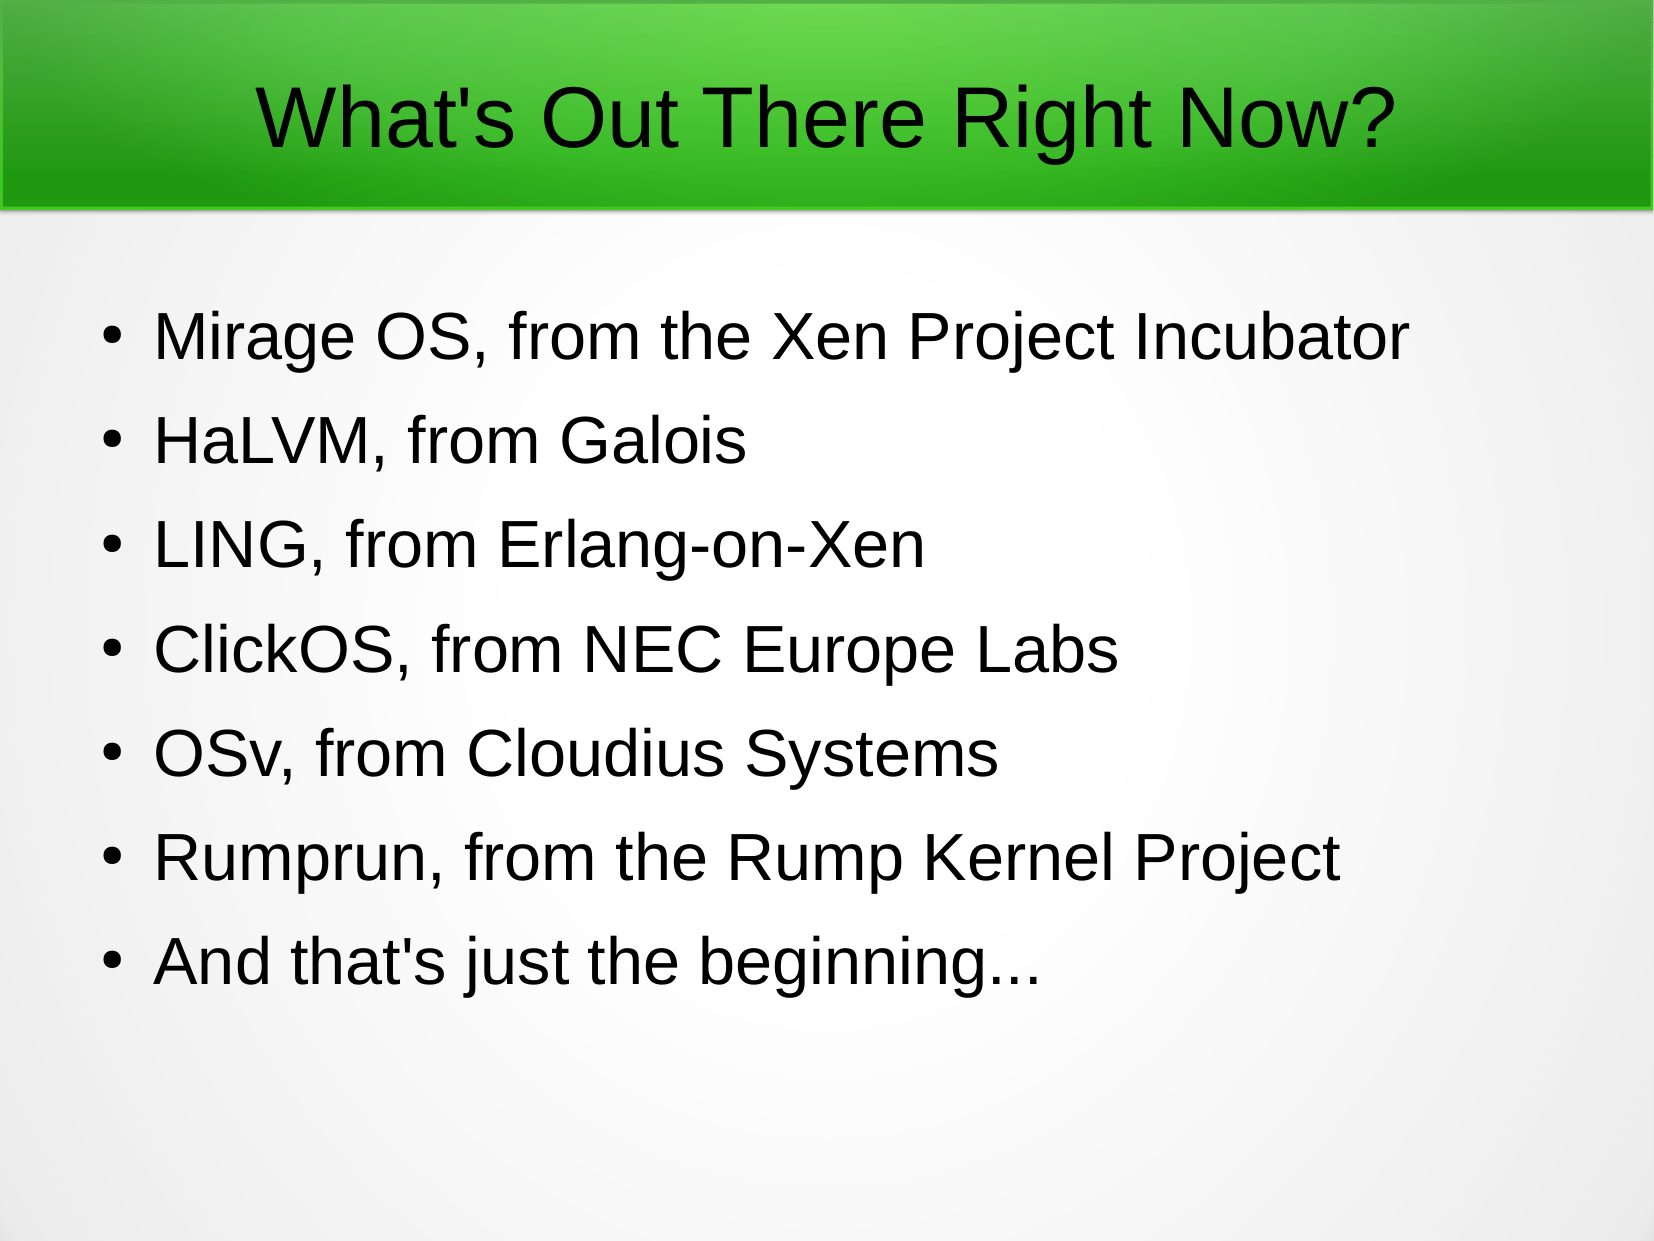

# What's Out There Right Now?
Mirage OS, from the Xen Project Incubator
HaLVM, from Galois
LING, from Erlang-on-Xen
ClickOS, from NEC Europe Labs
OSv, from Cloudius Systems
Rumprun, from the Rump Kernel Project
And that's just the beginning...